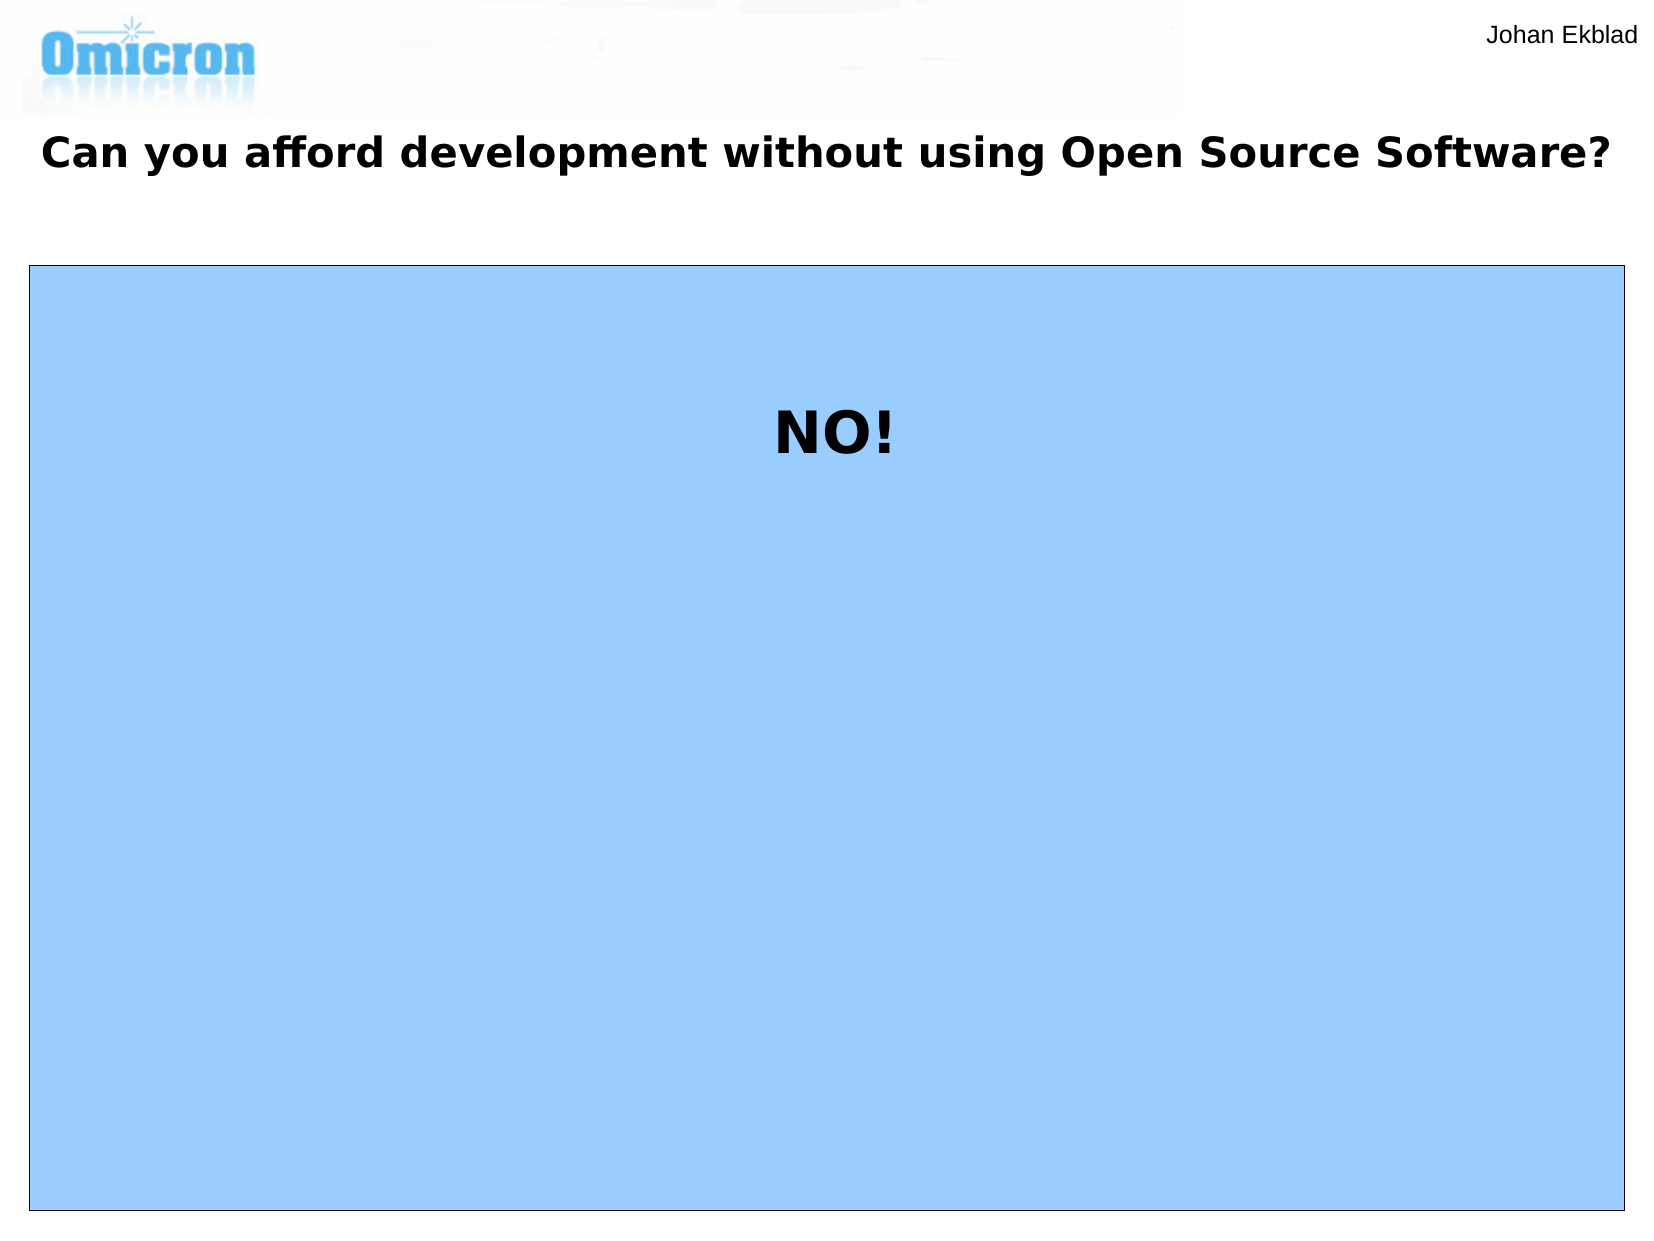

Johan Ekblad
# Can you afford development without using Open Source Software?
NO!